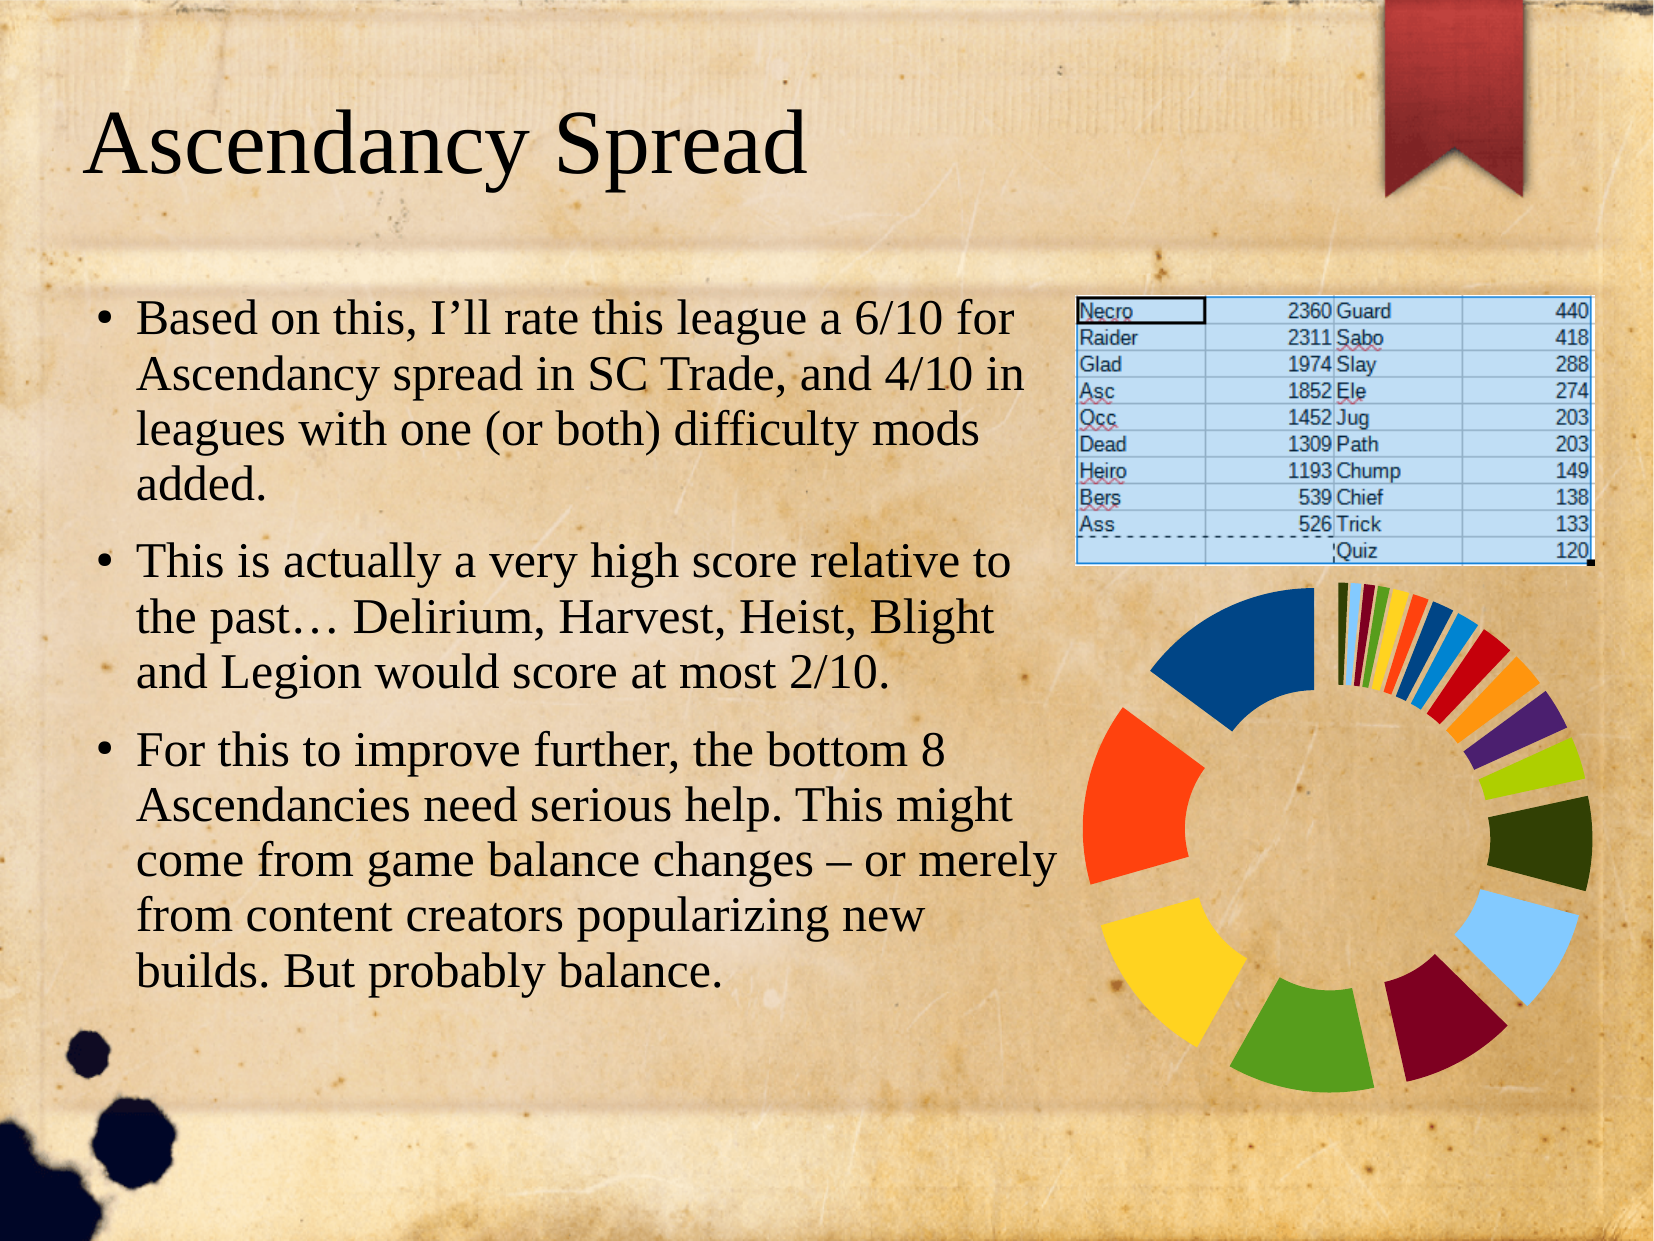

# Ascendancy Spread
Based on this, I’ll rate this league a 6/10 for Ascendancy spread in SC Trade, and 4/10 in leagues with one (or both) difficulty mods added.
This is actually a very high score relative to the past… Delirium, Harvest, Heist, Blight and Legion would score at most 2/10.
For this to improve further, the bottom 8 Ascendancies need serious help. This might come from game balance changes – or merely from content creators popularizing new builds. But probably balance.